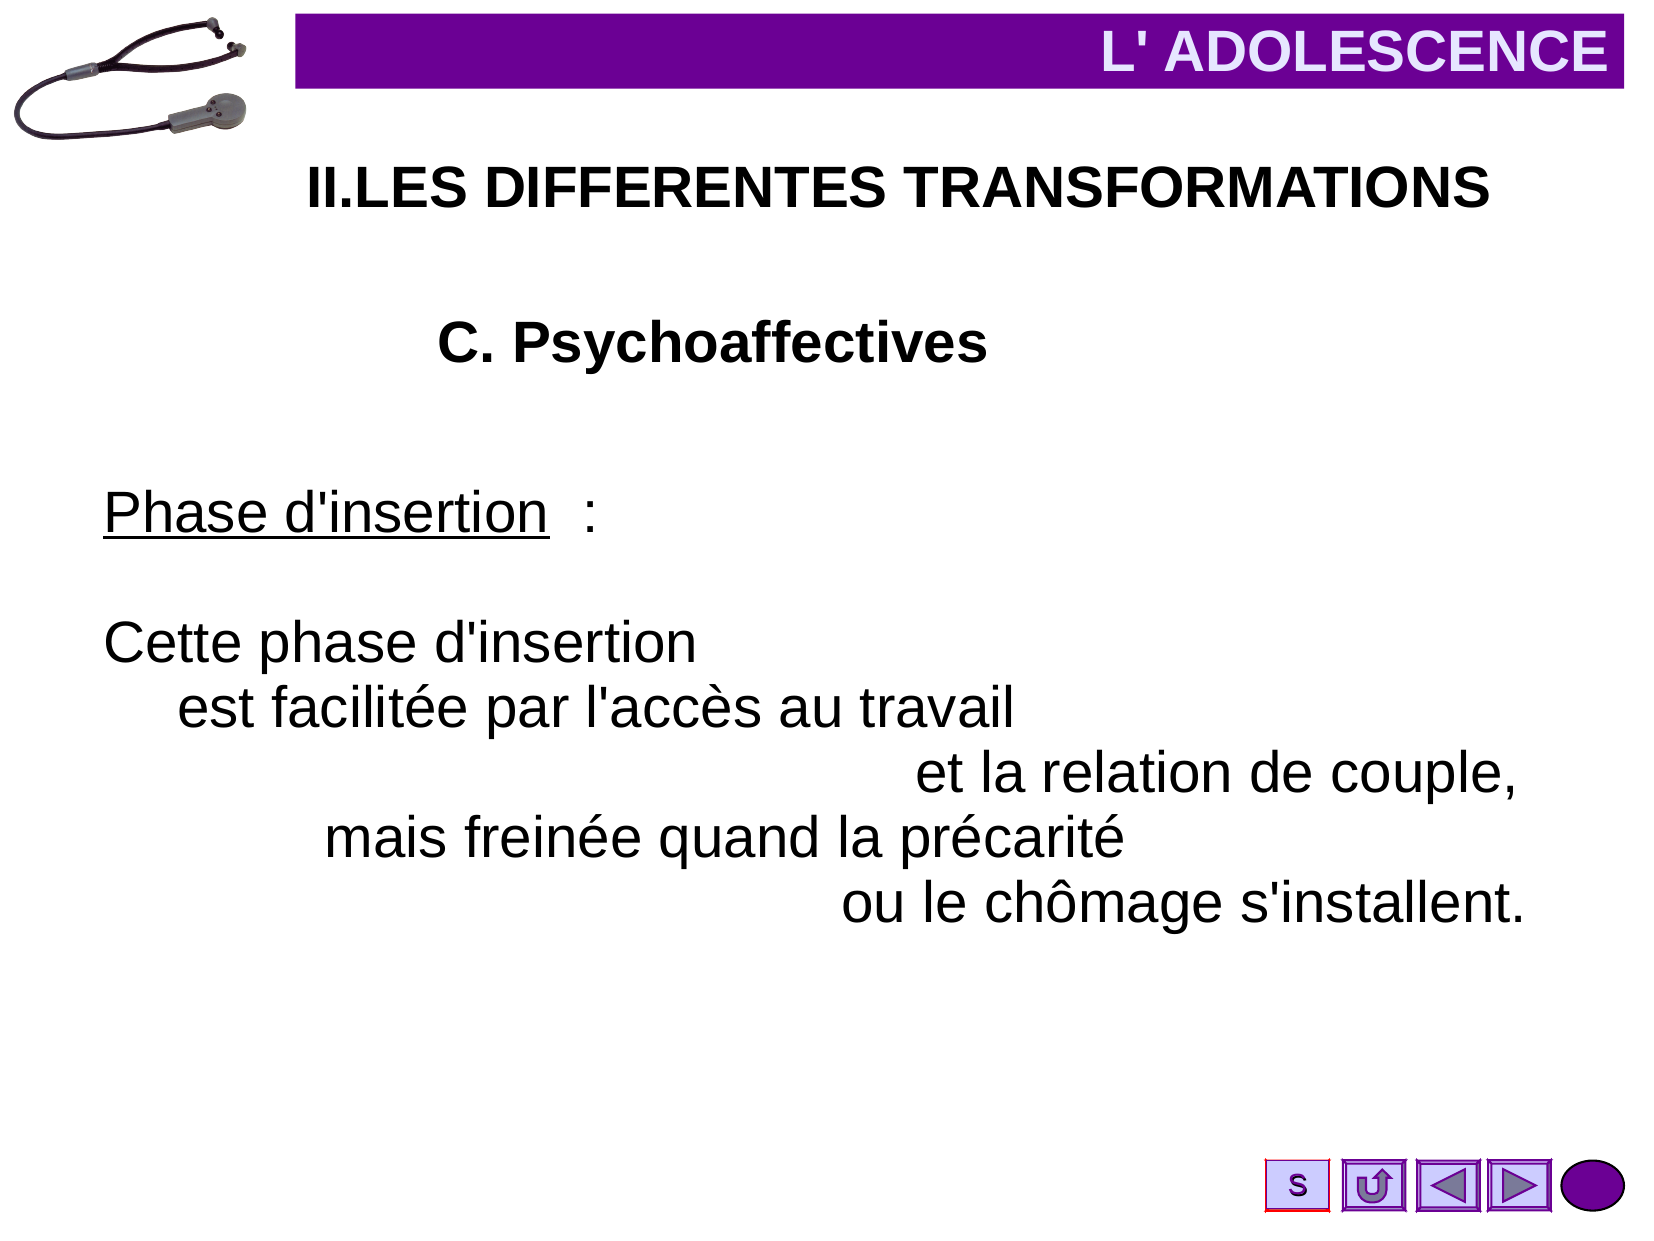

L' ADOLESCENCE
II.LES DIFFERENTES TRANSFORMATIONS
C. Psychoaffectives
Phase d'insertion :
Cette phase d'insertion
	est facilitée par l'accès au travail
											et la relation de couple,
			mais freinée quand la précarité
										ou le chômage s'installent.